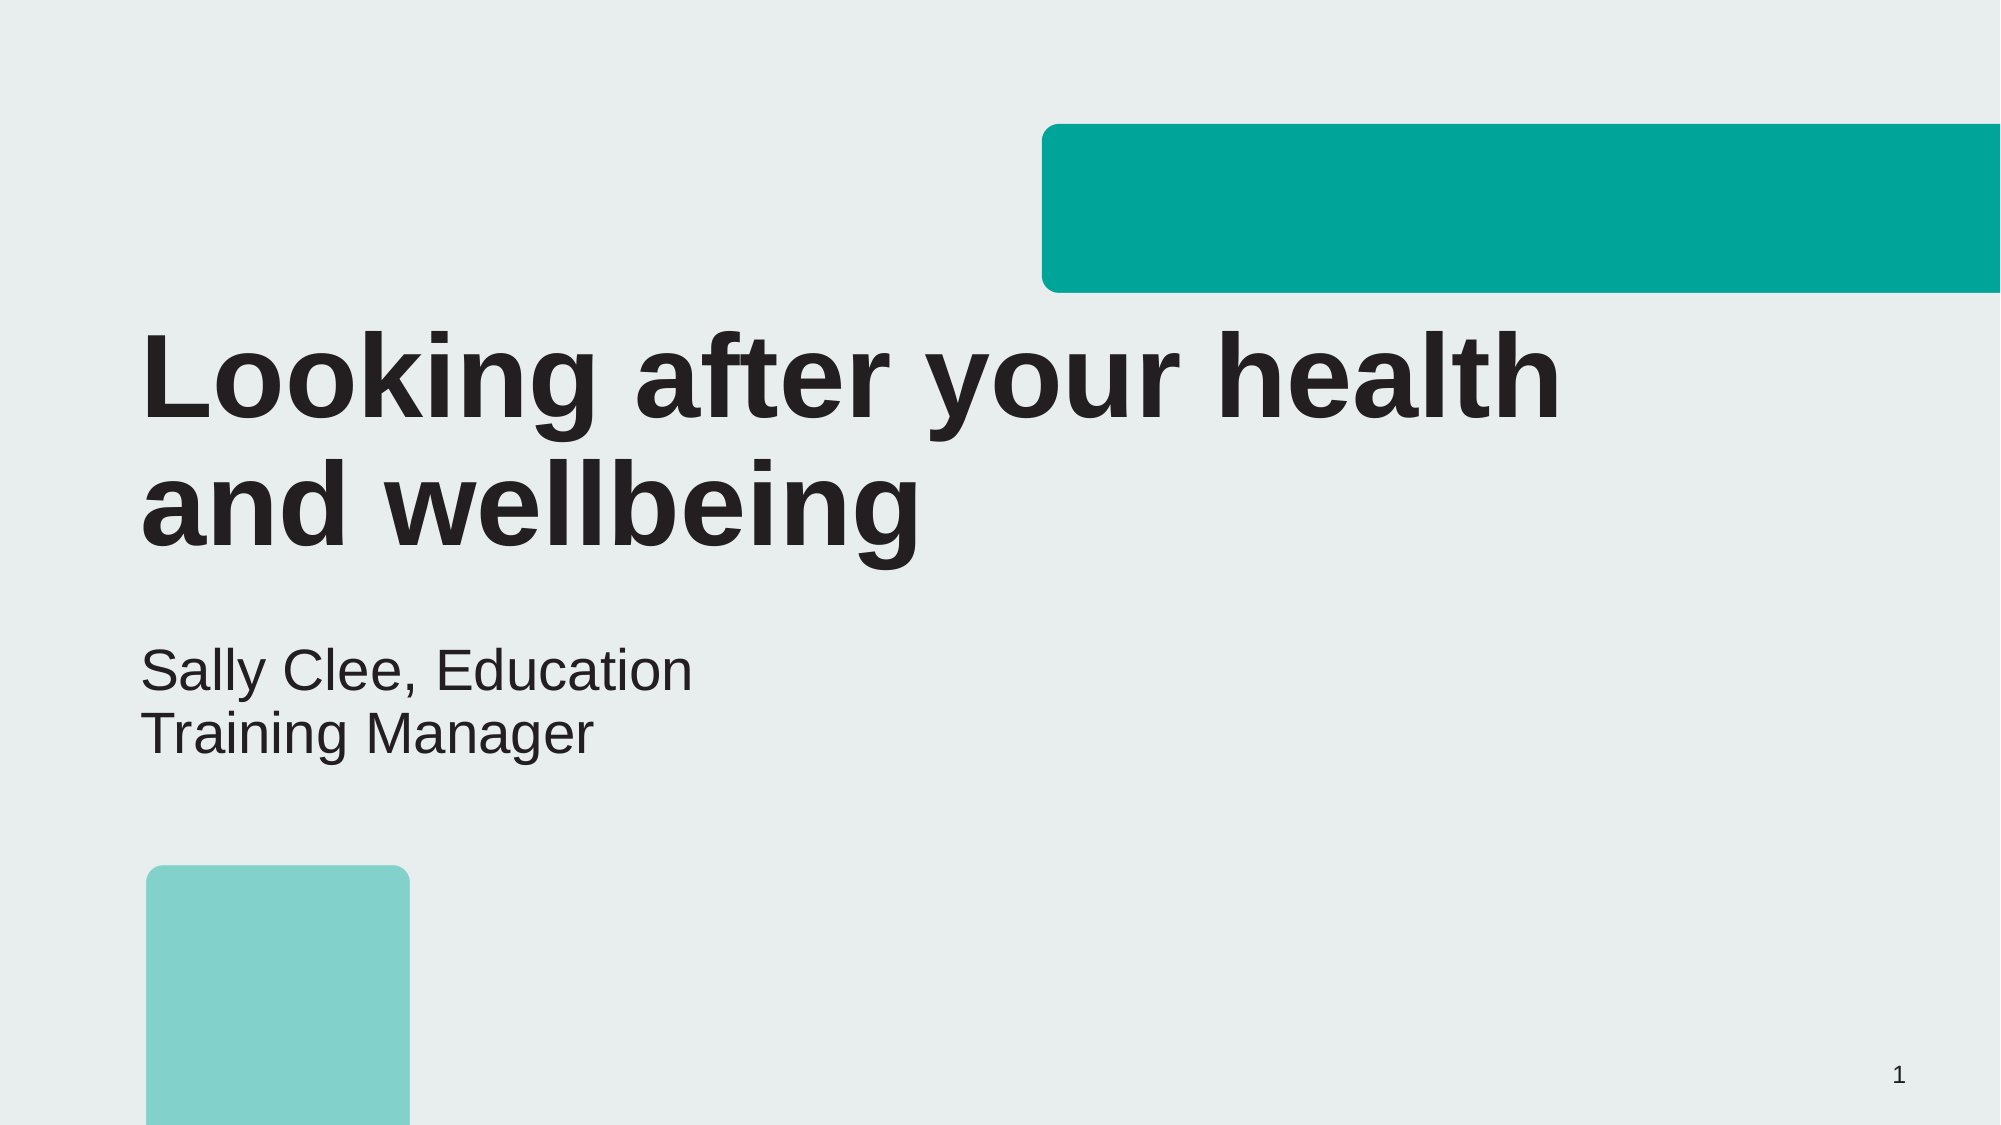

Looking after your health and wellbeing
# Sally Clee, Education Training Manager